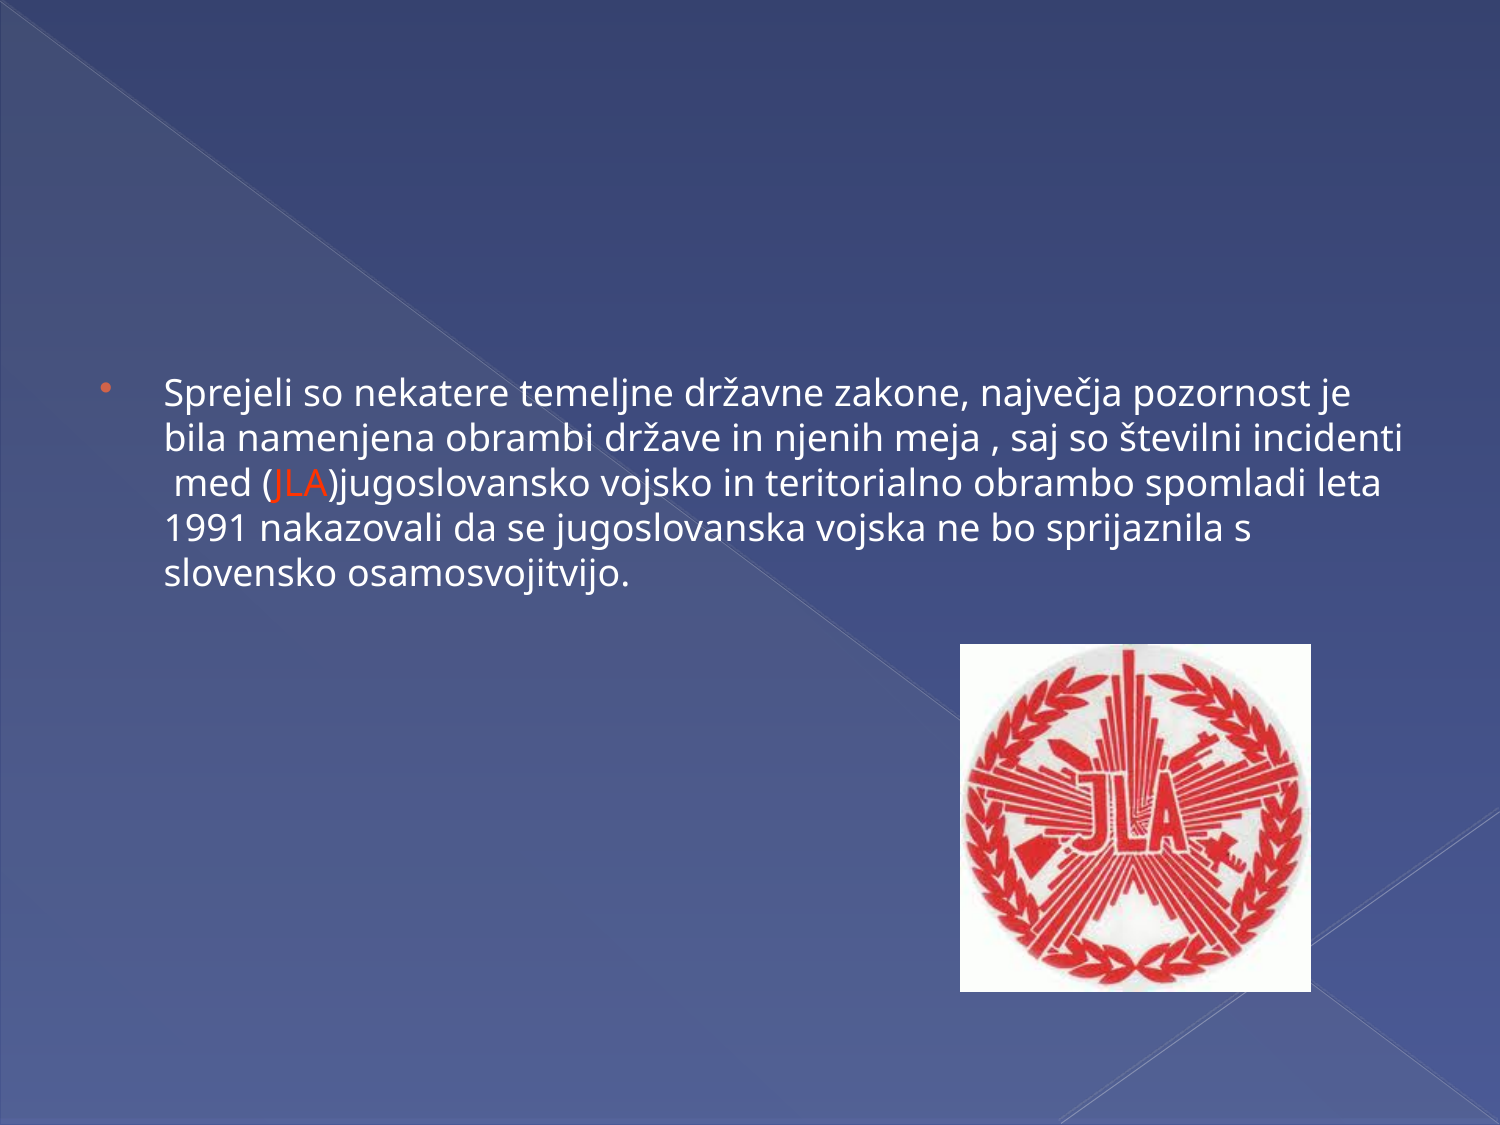

#
Sprejeli so nekatere temeljne državne zakone, največja pozornost je bila namenjena obrambi države in njenih meja , saj so številni incidenti med (JLA)jugoslovansko vojsko in teritorialno obrambo spomladi leta 1991 nakazovali da se jugoslovanska vojska ne bo sprijaznila s slovensko osamosvojitvijo.